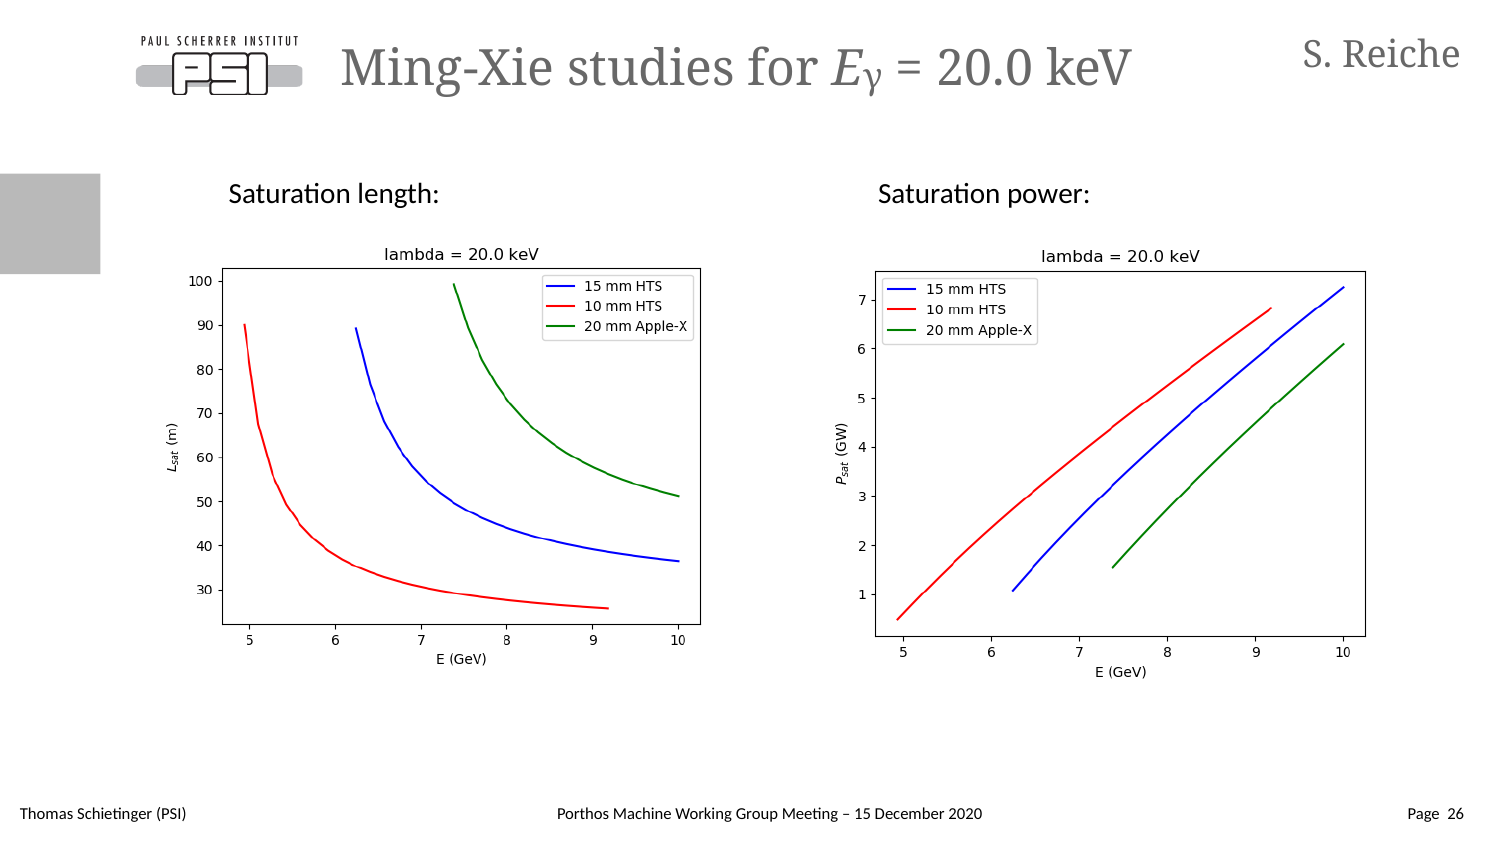

S. Reiche
# Ming-Xie studies for Eγ = 20.0 keV
Saturation power:
Saturation length: